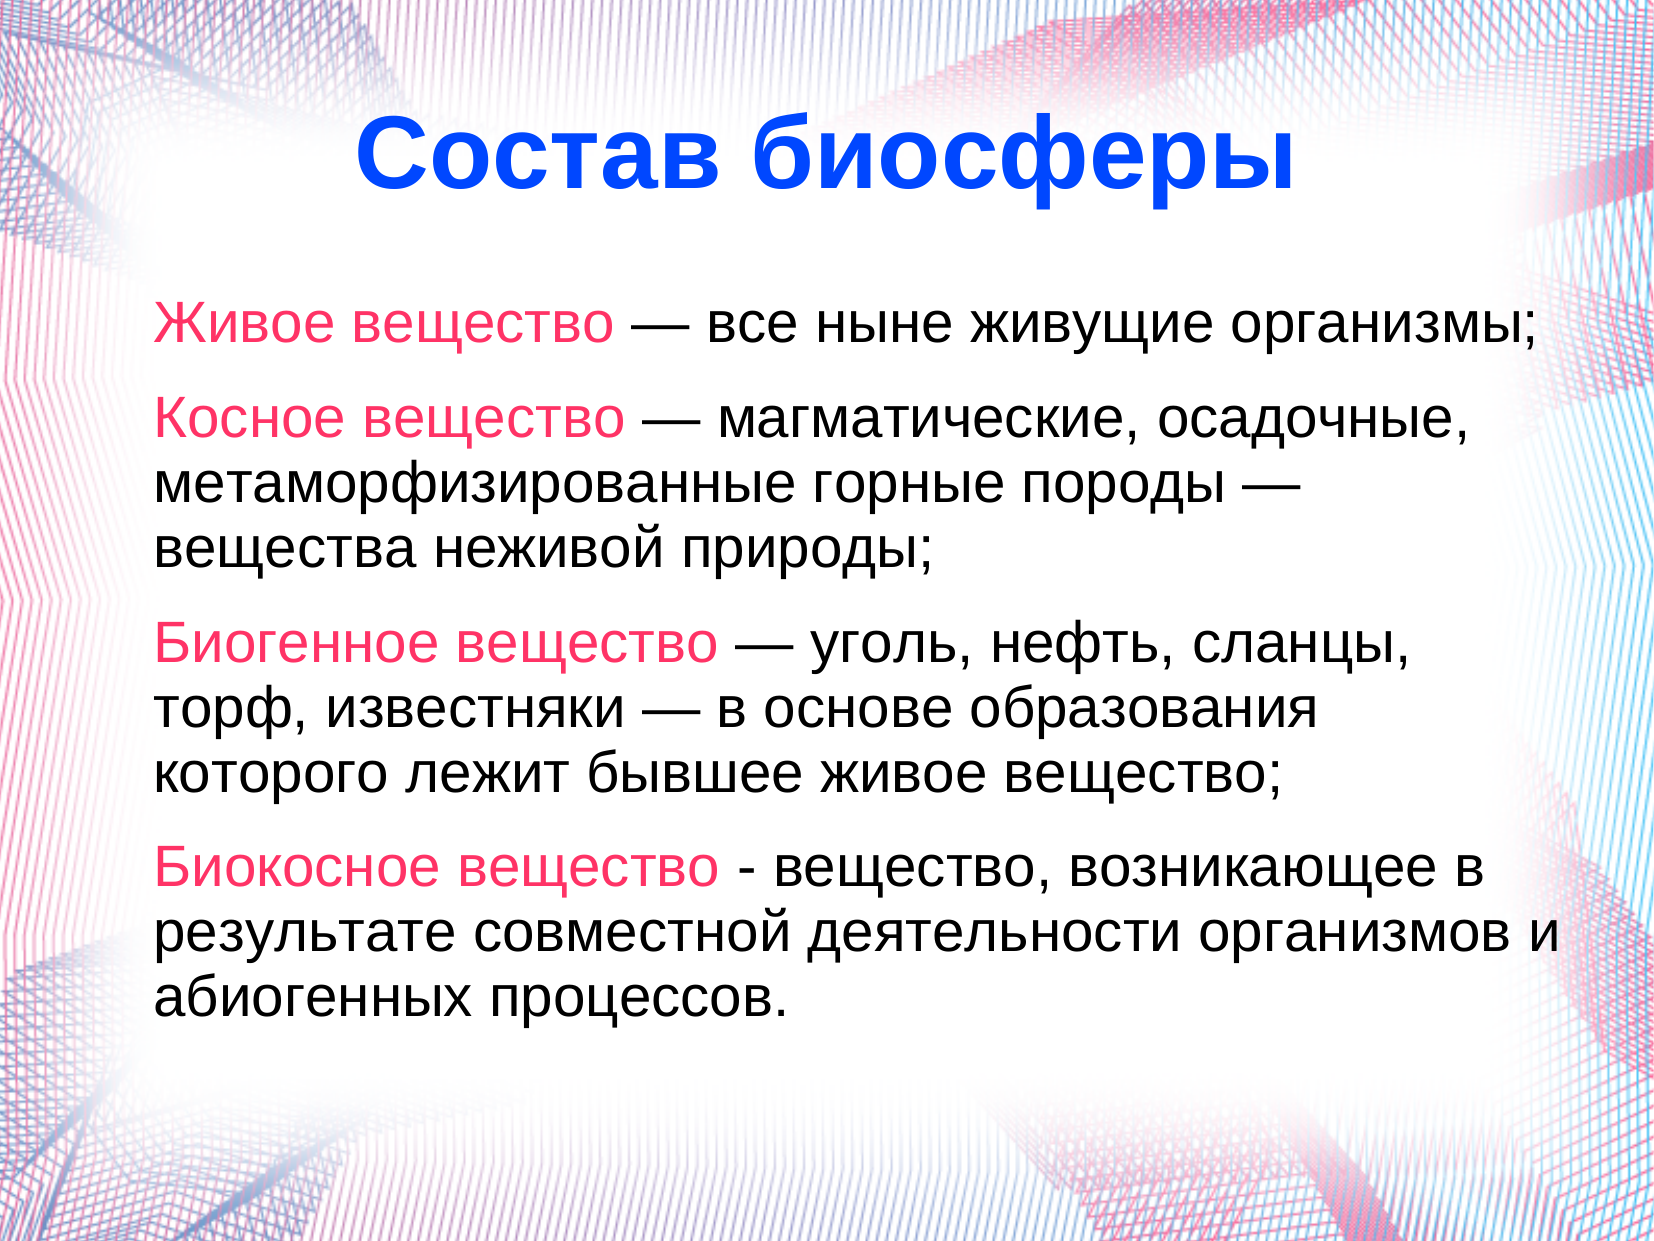

# Состав биосферы
Живое вещество — все ныне живущие организмы;
Косное вещество — магматические, осадочные, метаморфизированные горные породы — вещества неживой природы;
Биогенное вещество — уголь, нефть, сланцы, торф, известняки — в основе образования которого лежит бывшее живое вещество;
Биокосное вещество - вещество, возникающее в результате совместной деятельности организмов и абиогенных процессов.